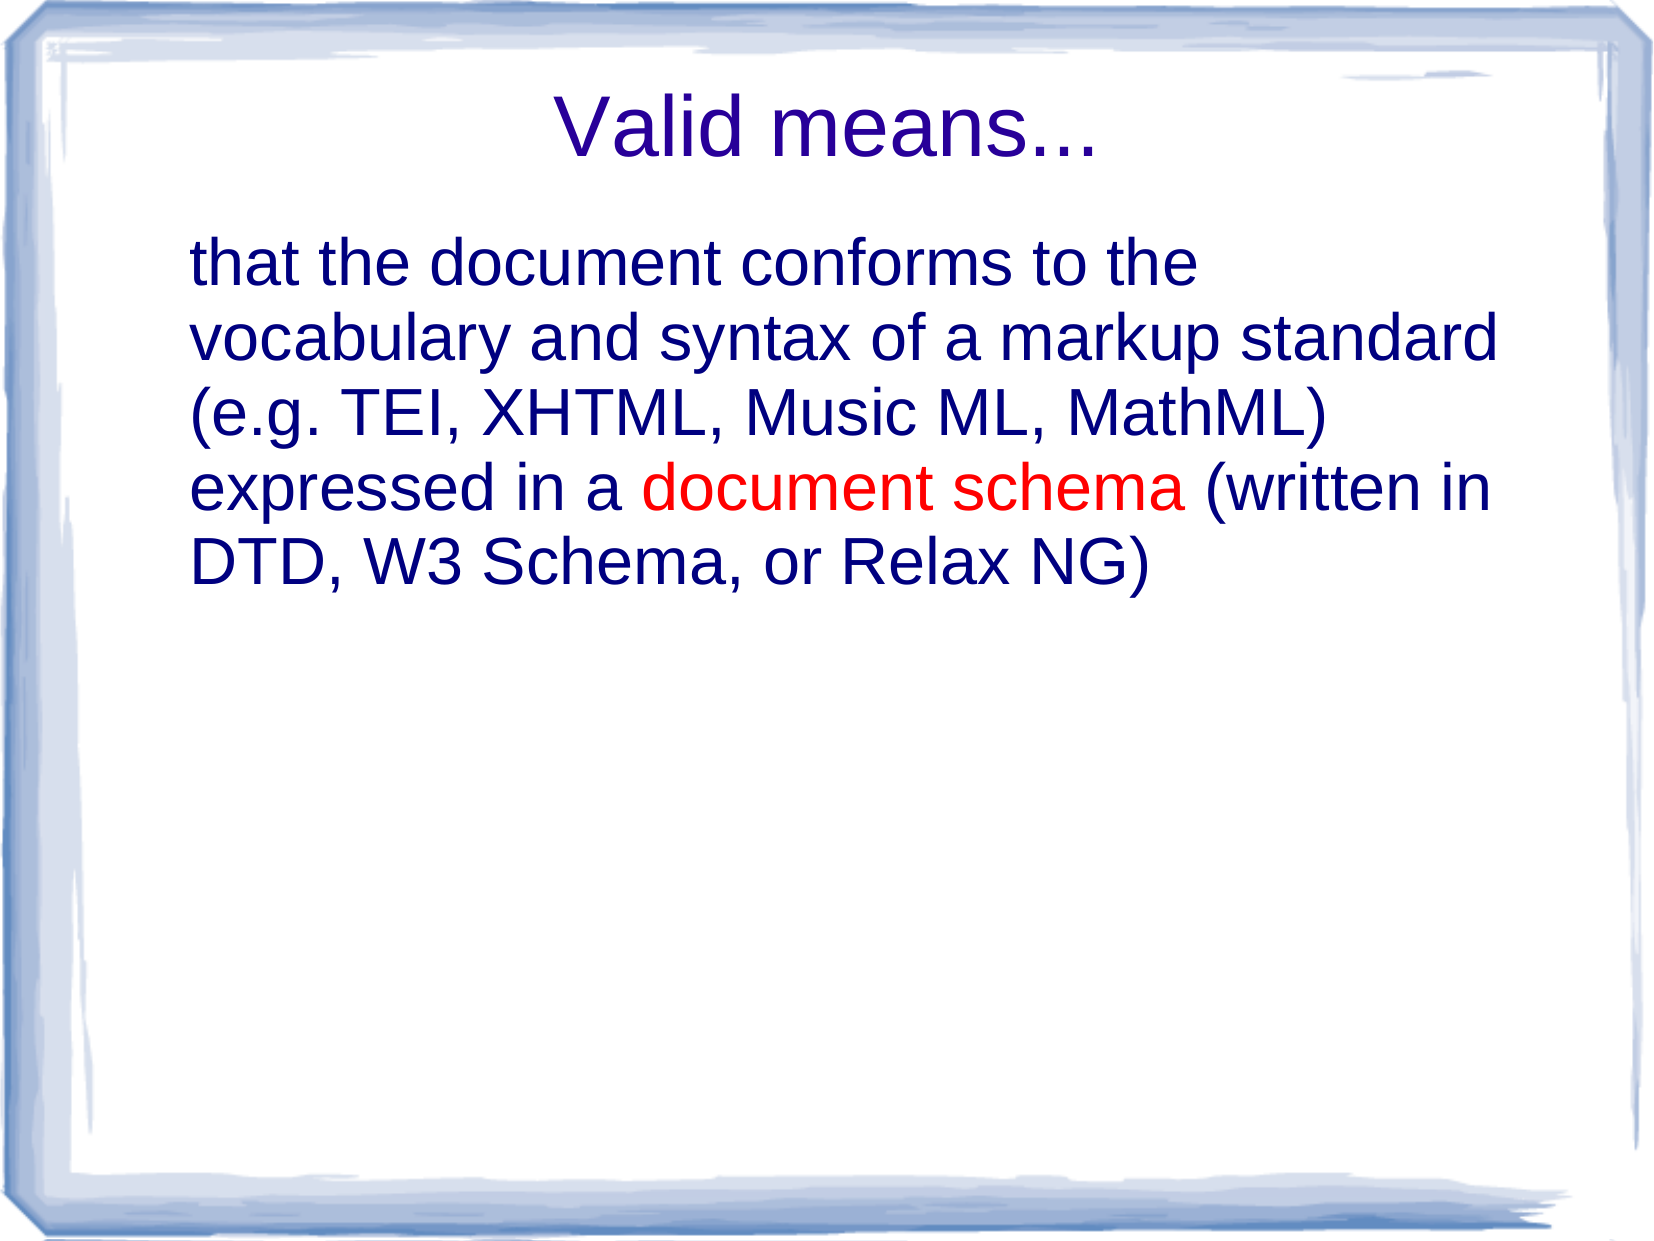

# Valid means...
that the document conforms to the vocabulary and syntax of a markup standard (e.g. TEI, XHTML, Music ML, MathML) expressed in a document schema (written in DTD, W3 Schema, or Relax NG)